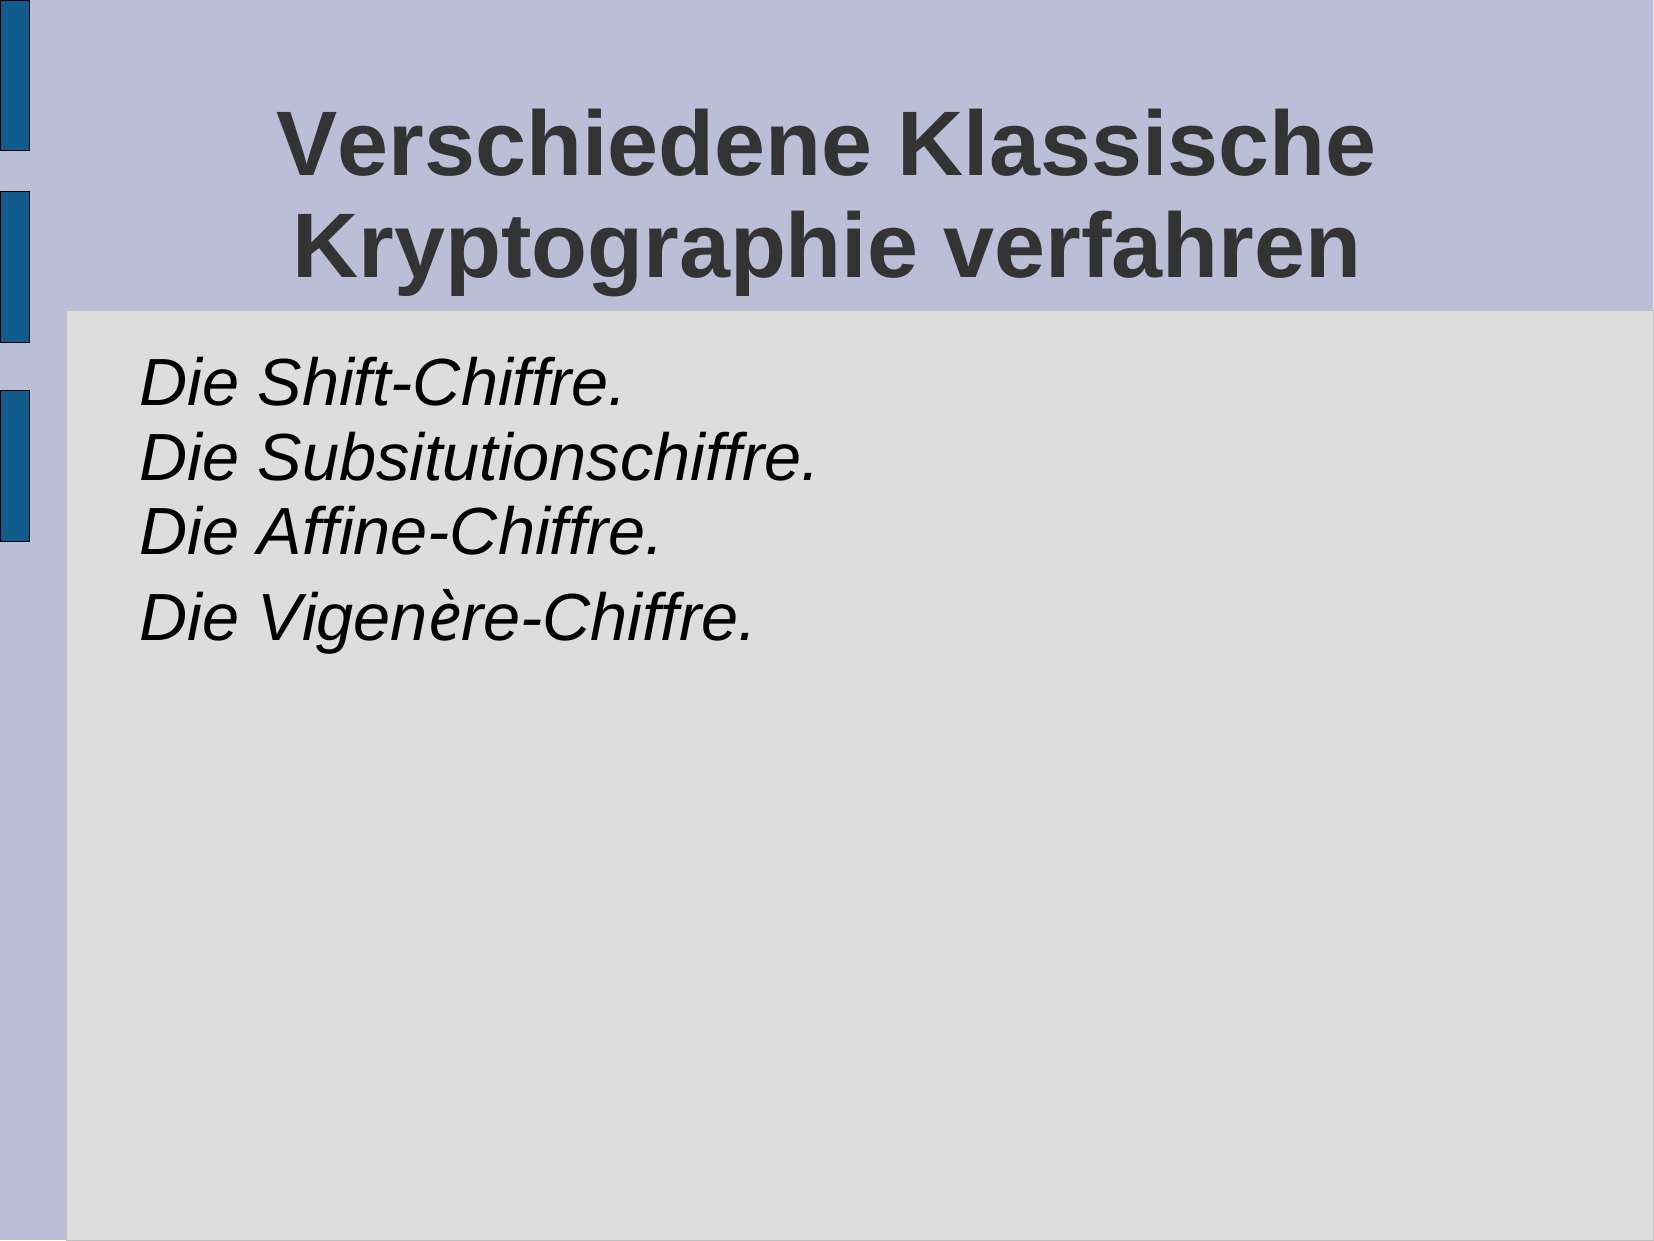

# Verschiedene Klassische Kryptographie verfahren
Die Shift-Chiffre.
Die Subsitutionschiffre.
Die Affine-Chiffre.
Die Vigenère-Chiffre.